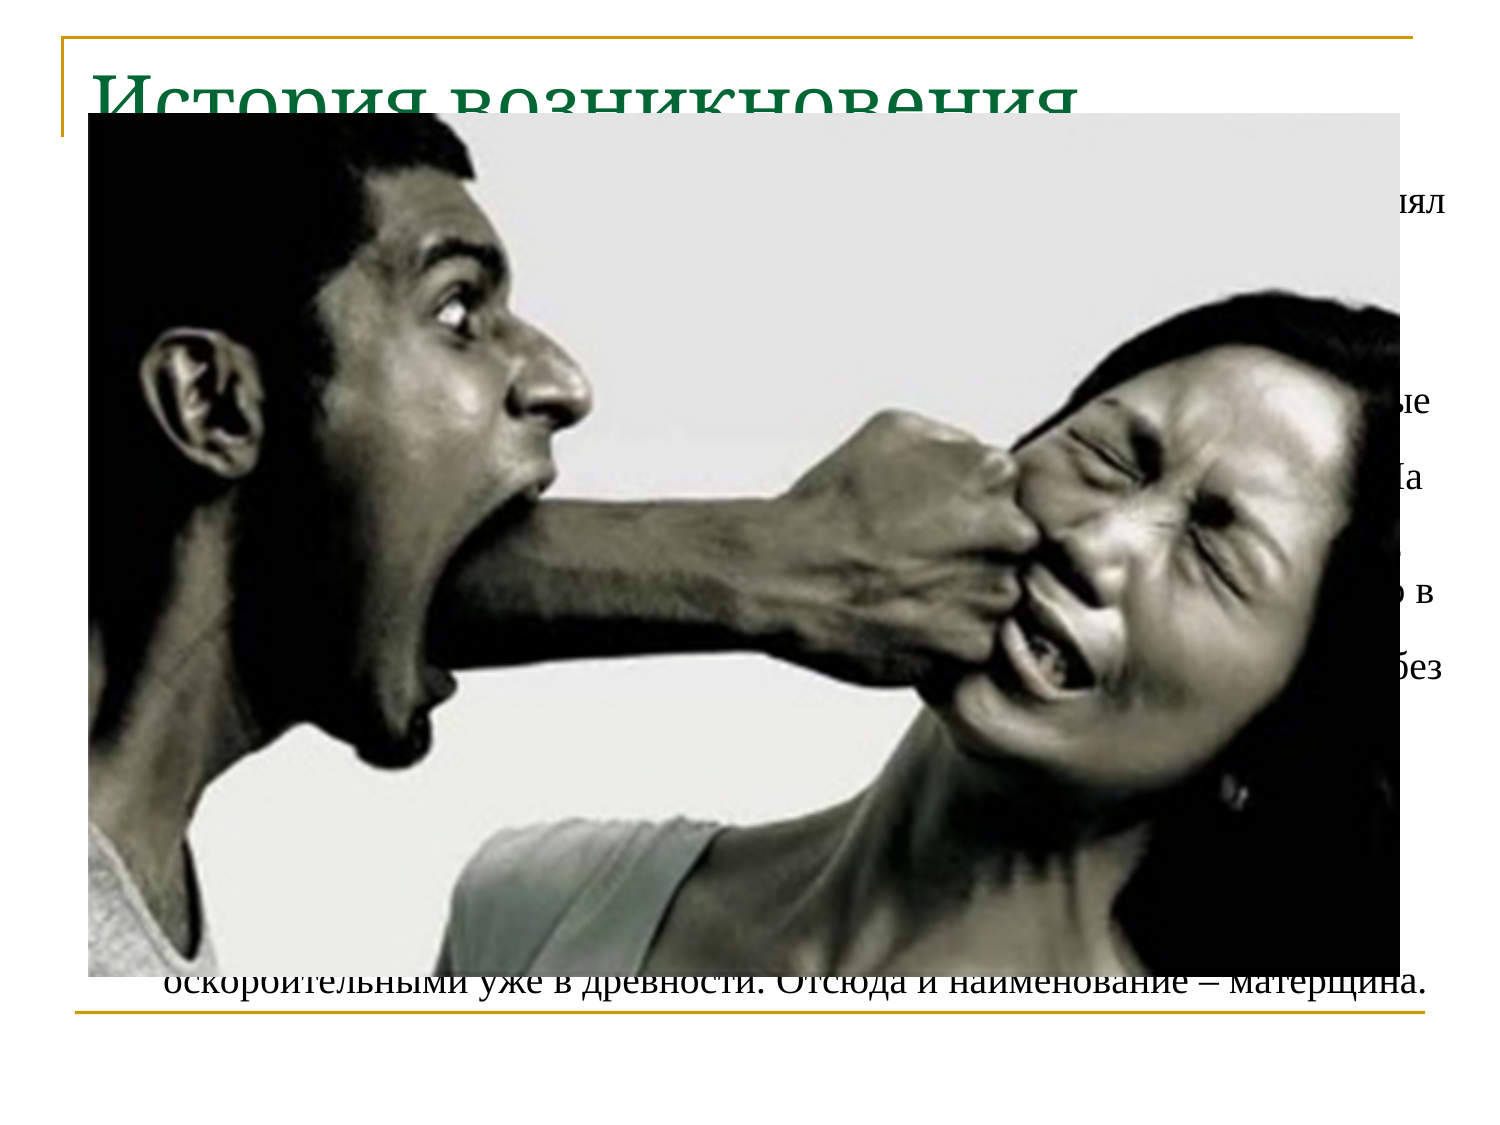

# История возникновения русского мата.
Русские ругательства издревле были в России "запретным плодом". Разумеется, не для носителей русского языка, а для тех, кто его употреблял в печатном, т.е. проверенном и одобренном цензурой варианте. Не случайно практически всегда публикации на эту тему выходили исключительно на Западе.
До сих пор в народе бытует ошибочное мнение, будто матерные слова пришли на Русь вместе с татаро - монголами. На самом деле это исконные русские слова-заклинания, происхождение которых в глубине тысячелетий. Только вот значение их изменилось, как и употребление. На Руси проводились различные ритуалы. Но право произносить матерные слова имел только жрец, и только в праздники. И ни одному человеку не могло прийти в голову даже мысленно произнести такое слово, не то что в слух. Тогда люди знали, какой мощной поистине космической энергией были наделены эти слова, какую опасность несли, будучи употреблены без надобности.
Но пришли иные времена. И, видимо народ выбрал тогда сильнейшее средство противодействия – язык. Их стали произносить по адресу христианских святых, особенно женского рода. Почему? Потому что на Руси во все времена мать всегда почитали больше, чем отца: она – хранительница домашнего очага, воспитательница детей, даёт племени потомство. Поэтому проклятия по адресу матери считались самыми оскорбительными уже в древности. Отсюда и наименование – матерщина.